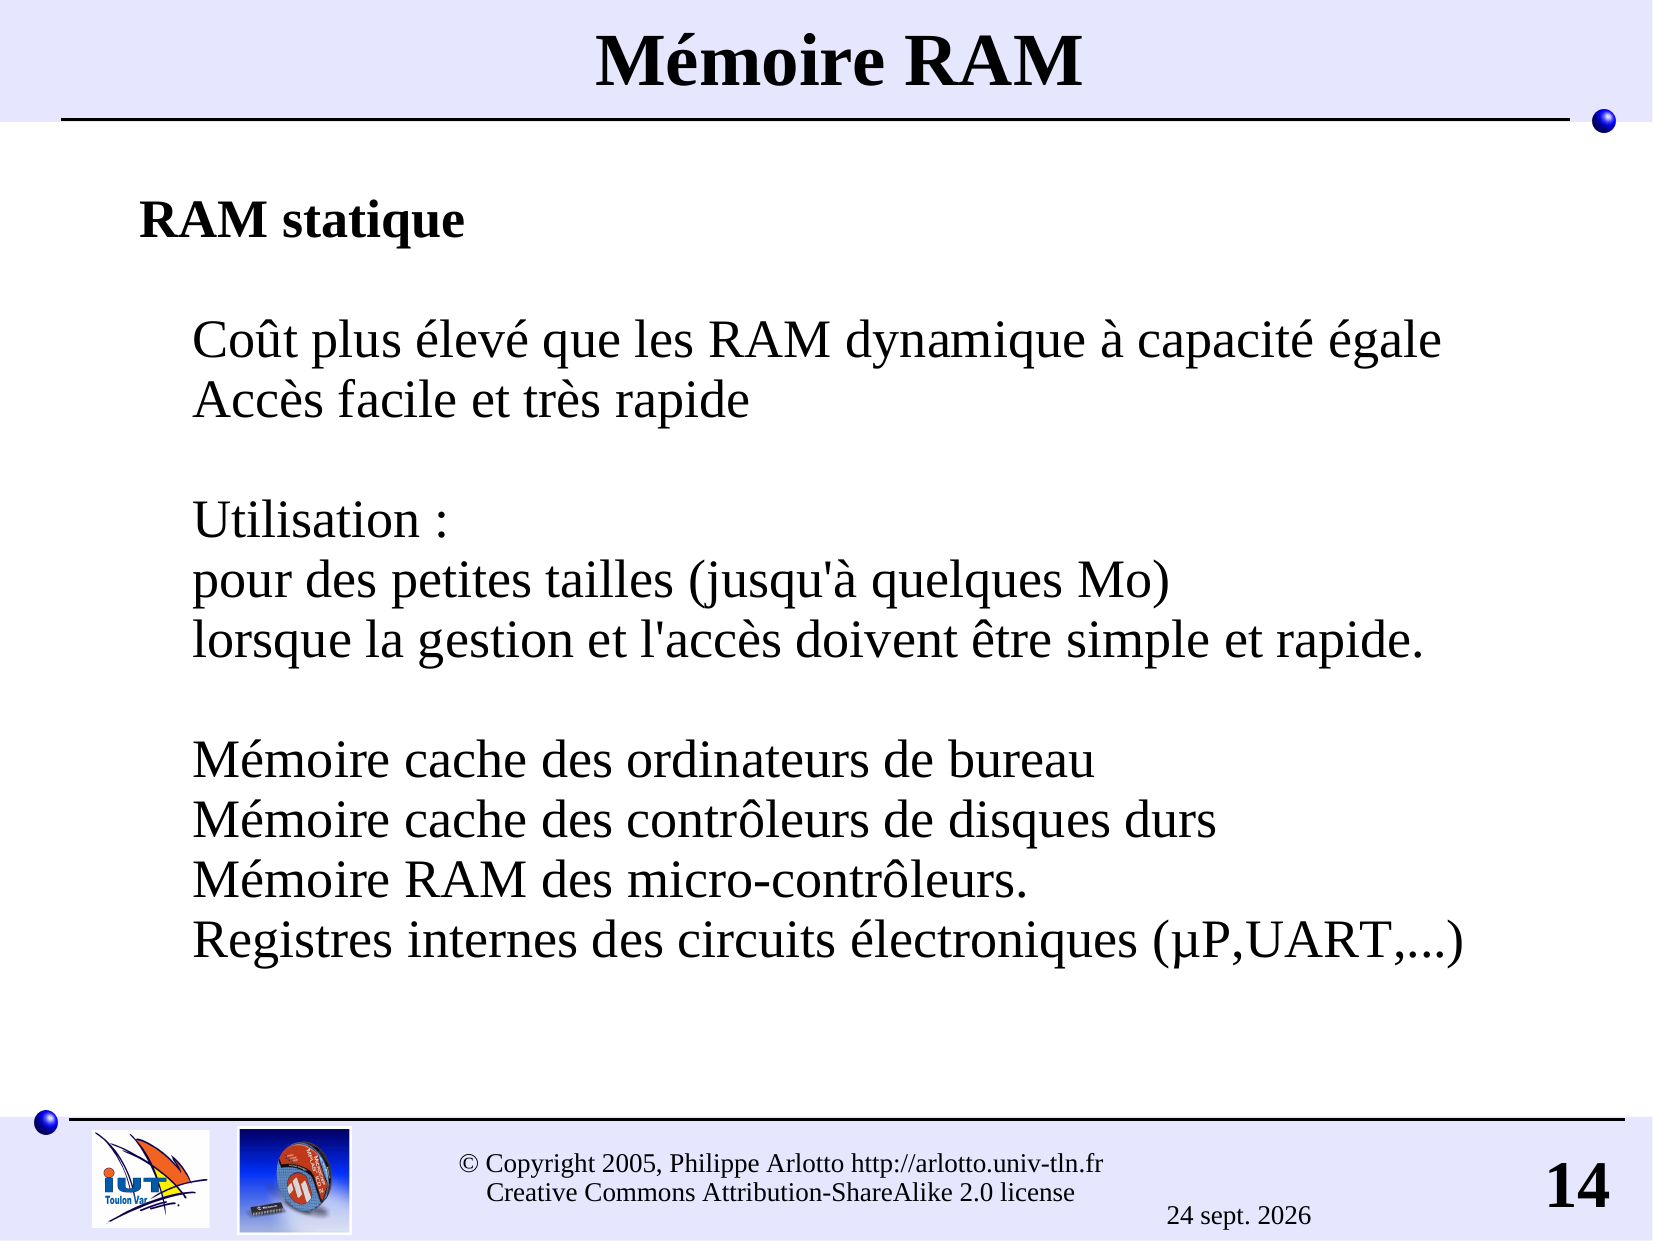

# Mémoire RAM
RAM statique
Coût plus élevé que les RAM dynamique à capacité égale
Accès facile et très rapide
Utilisation :
pour des petites tailles (jusqu'à quelques Mo)
lorsque la gestion et l'accès doivent être simple et rapide.
Mémoire cache des ordinateurs de bureau
Mémoire cache des contrôleurs de disques durs
Mémoire RAM des micro-contrôleurs.
Registres internes des circuits électroniques (µP,UART,...)